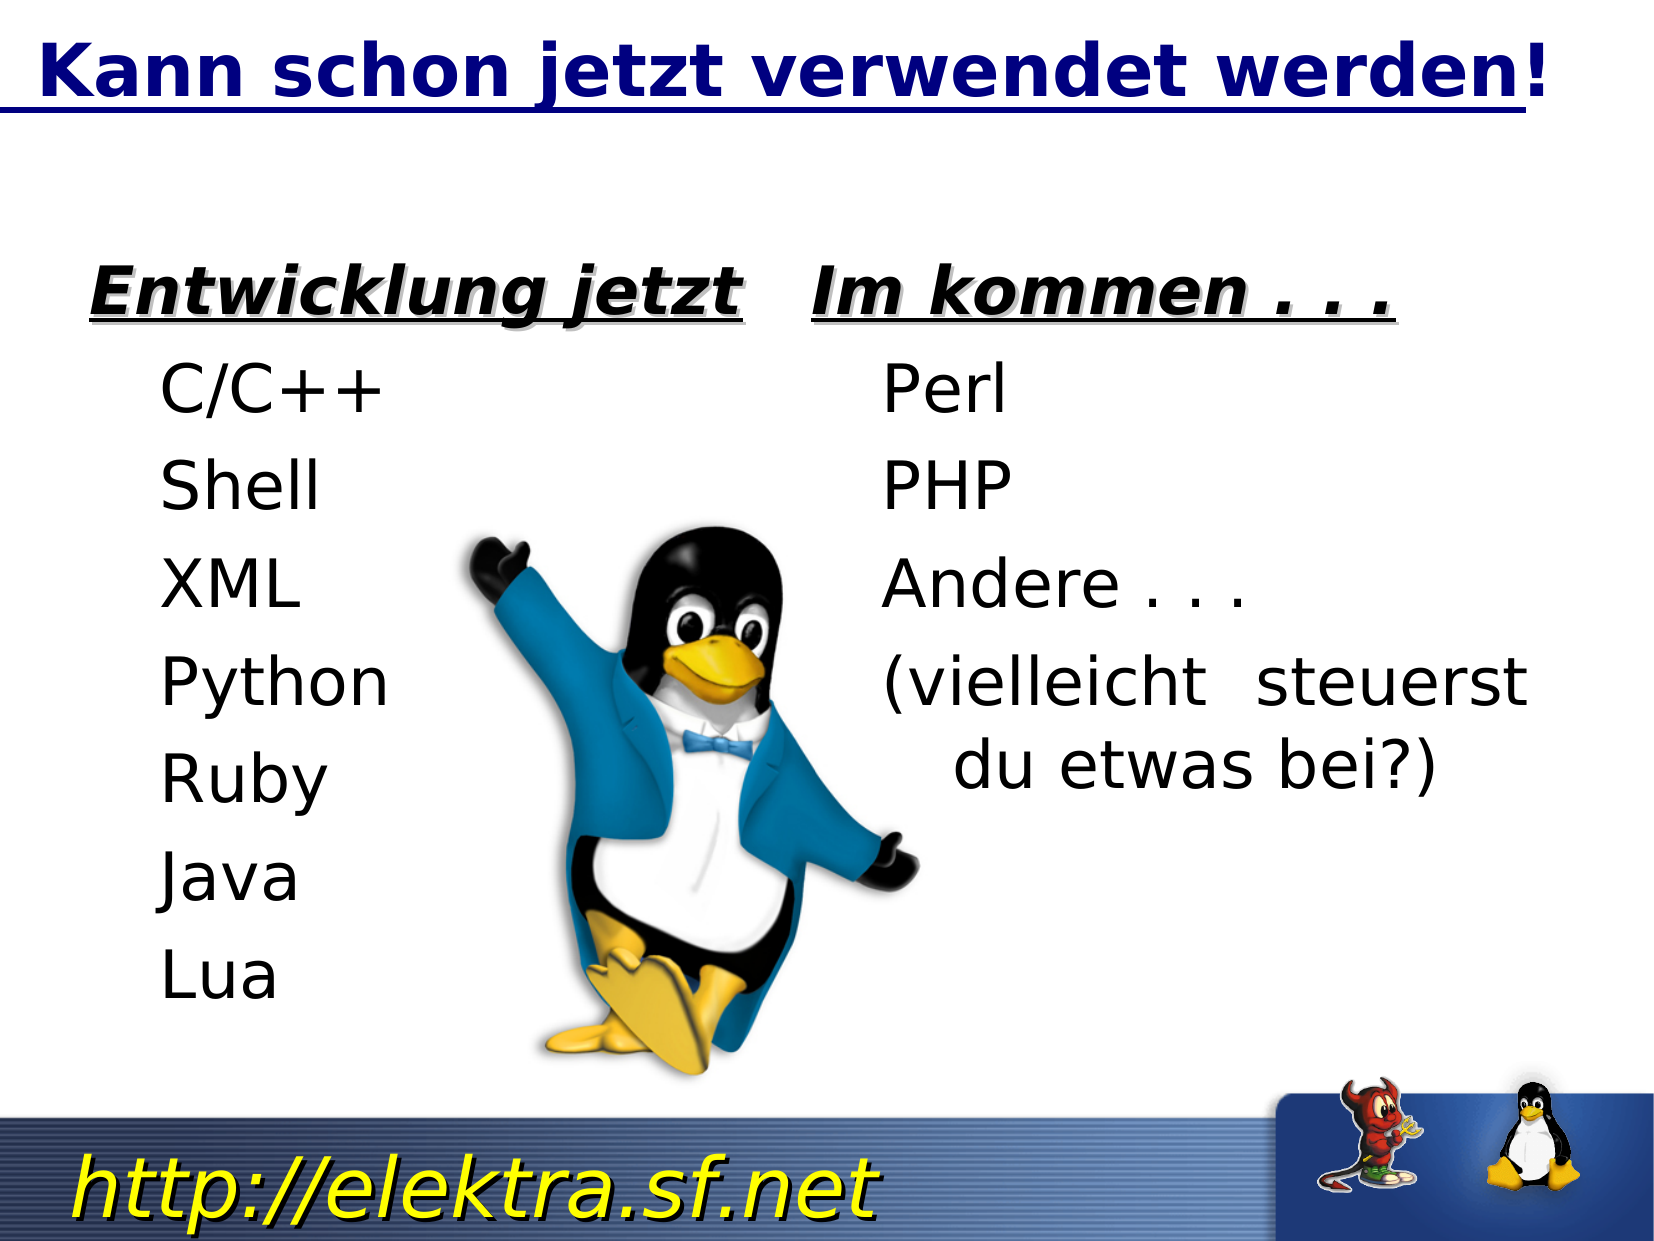

Kann schon jetzt verwendet werden!
# Entwicklung jetzt
C/C++
Shell
XML
Python
Ruby
Java
Lua
Im kommen . . .
Perl
PHP
Andere . . .
(vielleicht steuerst du etwas bei?)